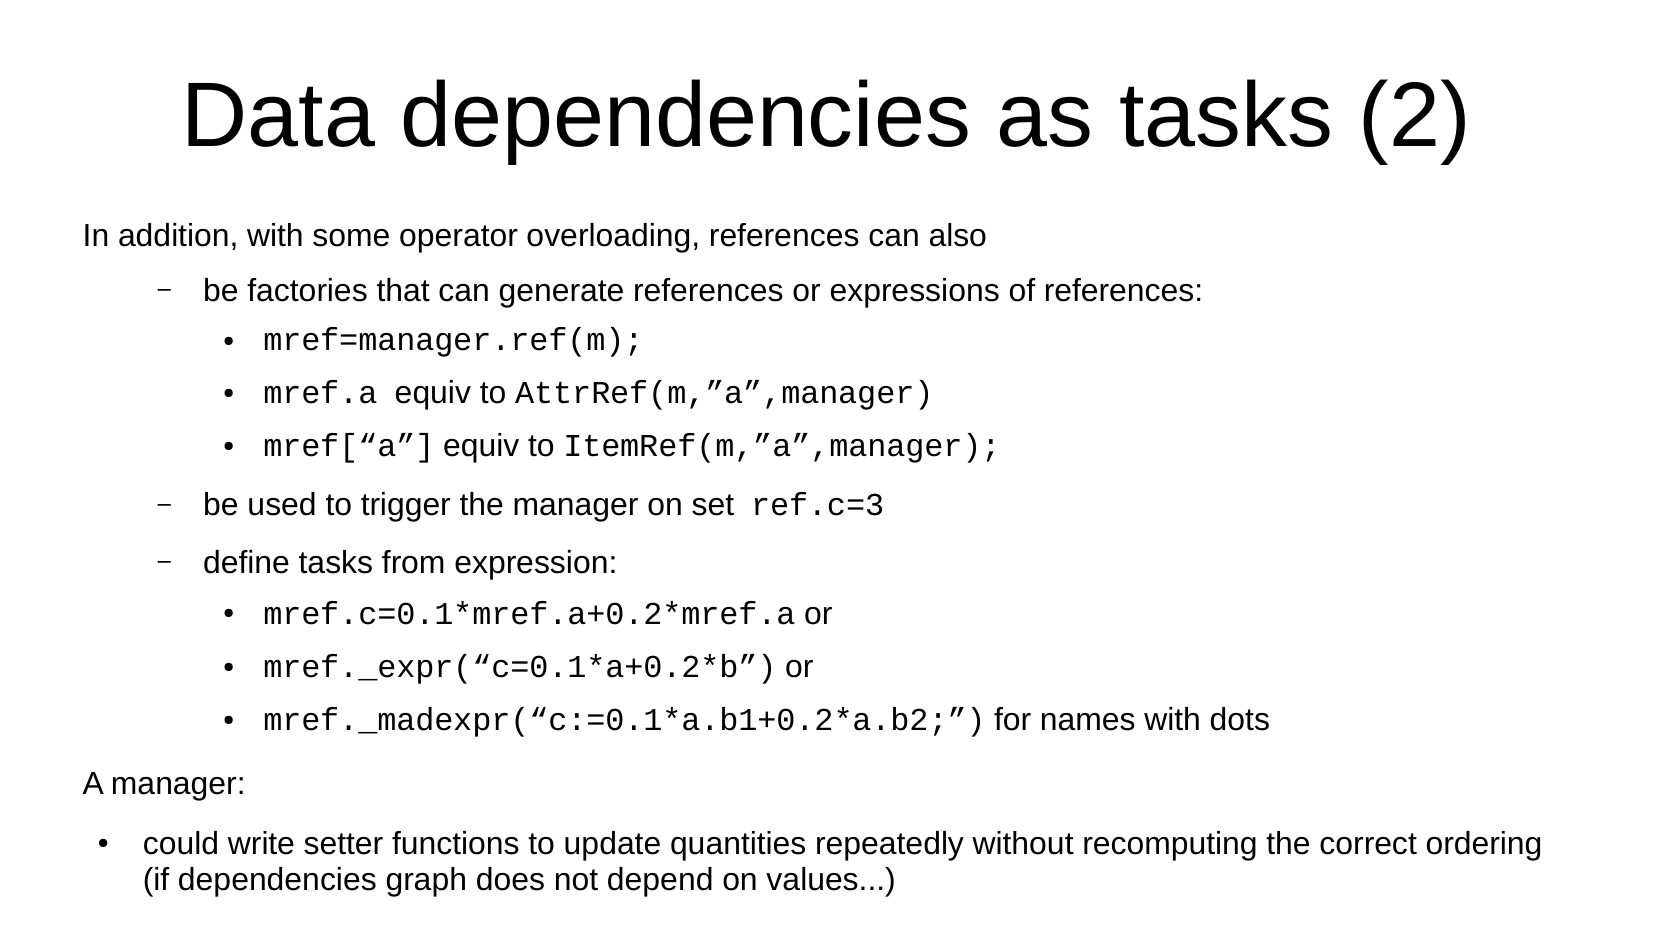

# Data dependencies as tasks (2)
In addition, with some operator overloading, references can also
be factories that can generate references or expressions of references:
mref=manager.ref(m);
mref.a equiv to AttrRef(m,”a”,manager)
mref[“a”] equiv to ItemRef(m,”a”,manager);
be used to trigger the manager on set ref.c=3
define tasks from expression:
mref.c=0.1*mref.a+0.2*mref.a or
mref._expr(“c=0.1*a+0.2*b”) or
mref._madexpr(“c:=0.1*a.b1+0.2*a.b2;”) for names with dots
A manager:
could write setter functions to update quantities repeatedly without recomputing the correct ordering (if dependencies graph does not depend on values...)